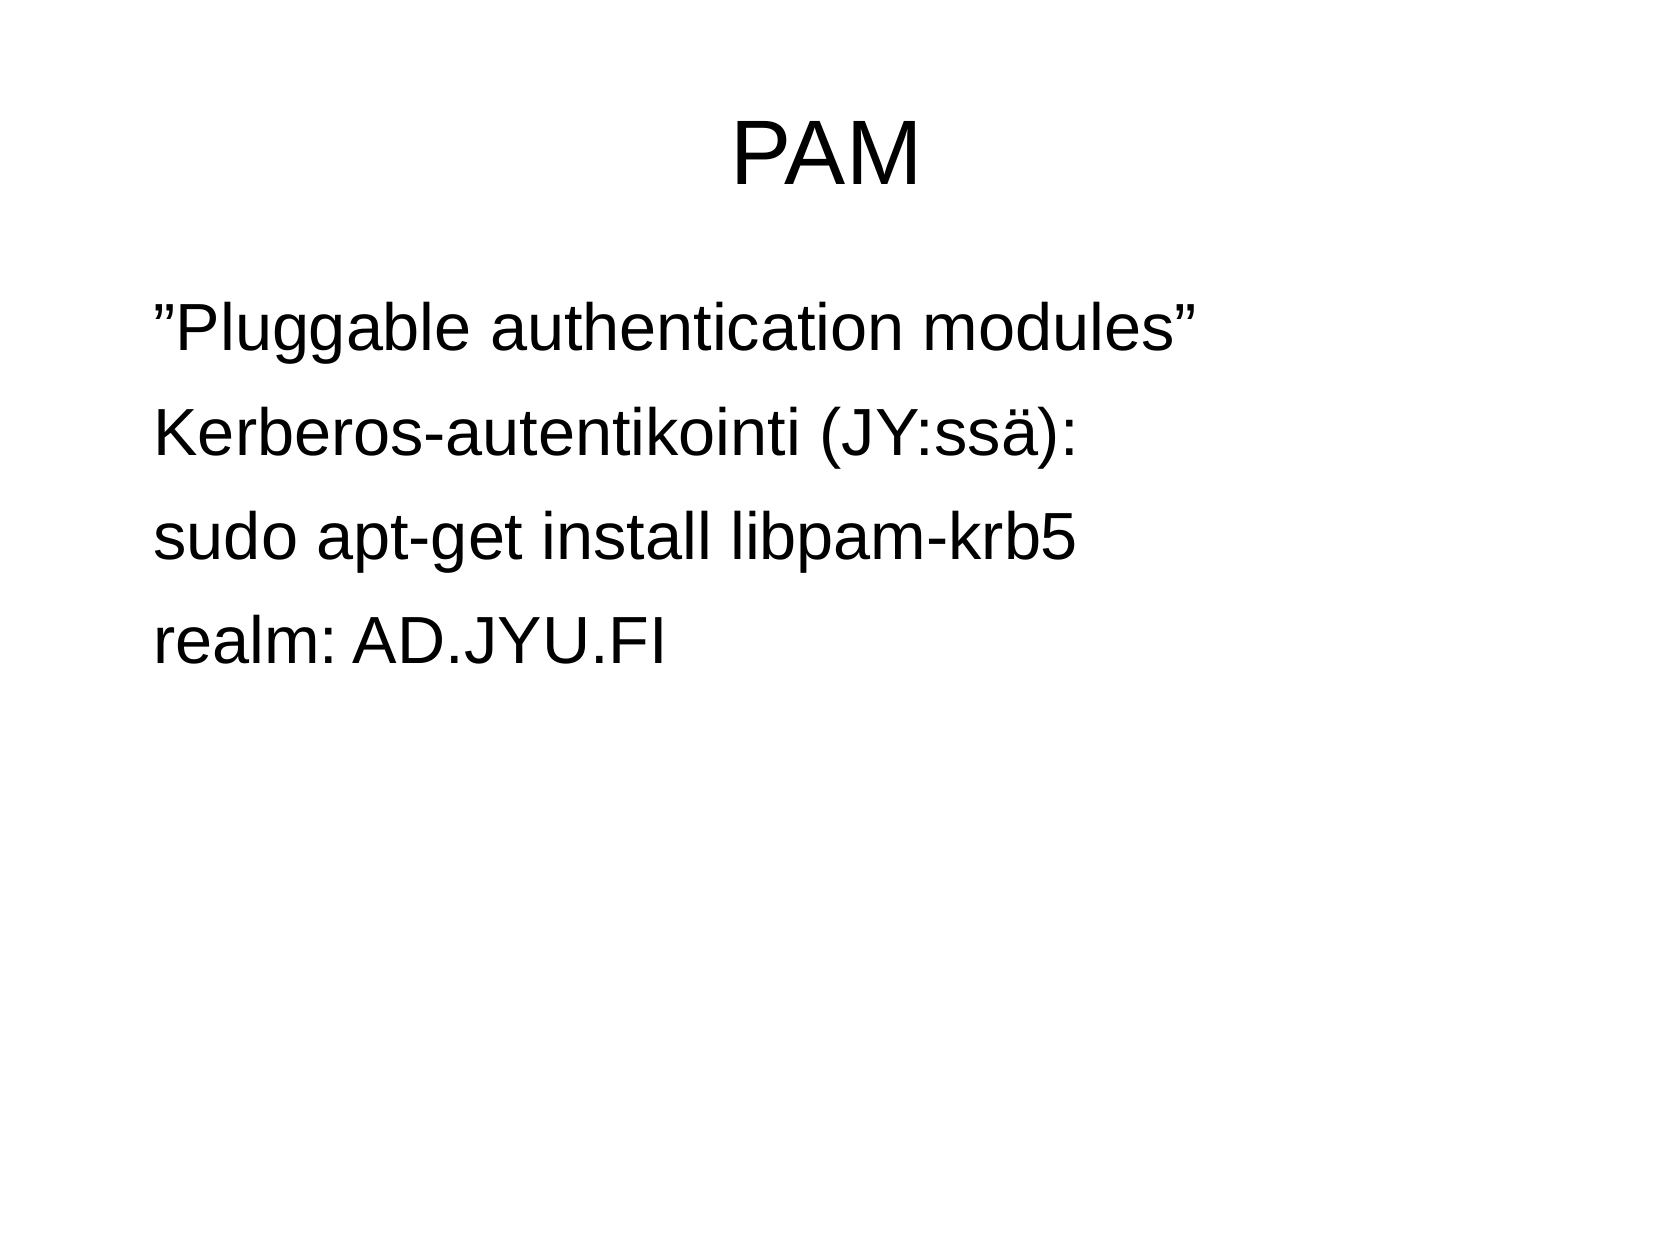

# PAM
”Pluggable authentication modules”
Kerberos-autentikointi (JY:ssä):
sudo apt-get install libpam-krb5
realm: AD.JYU.FI